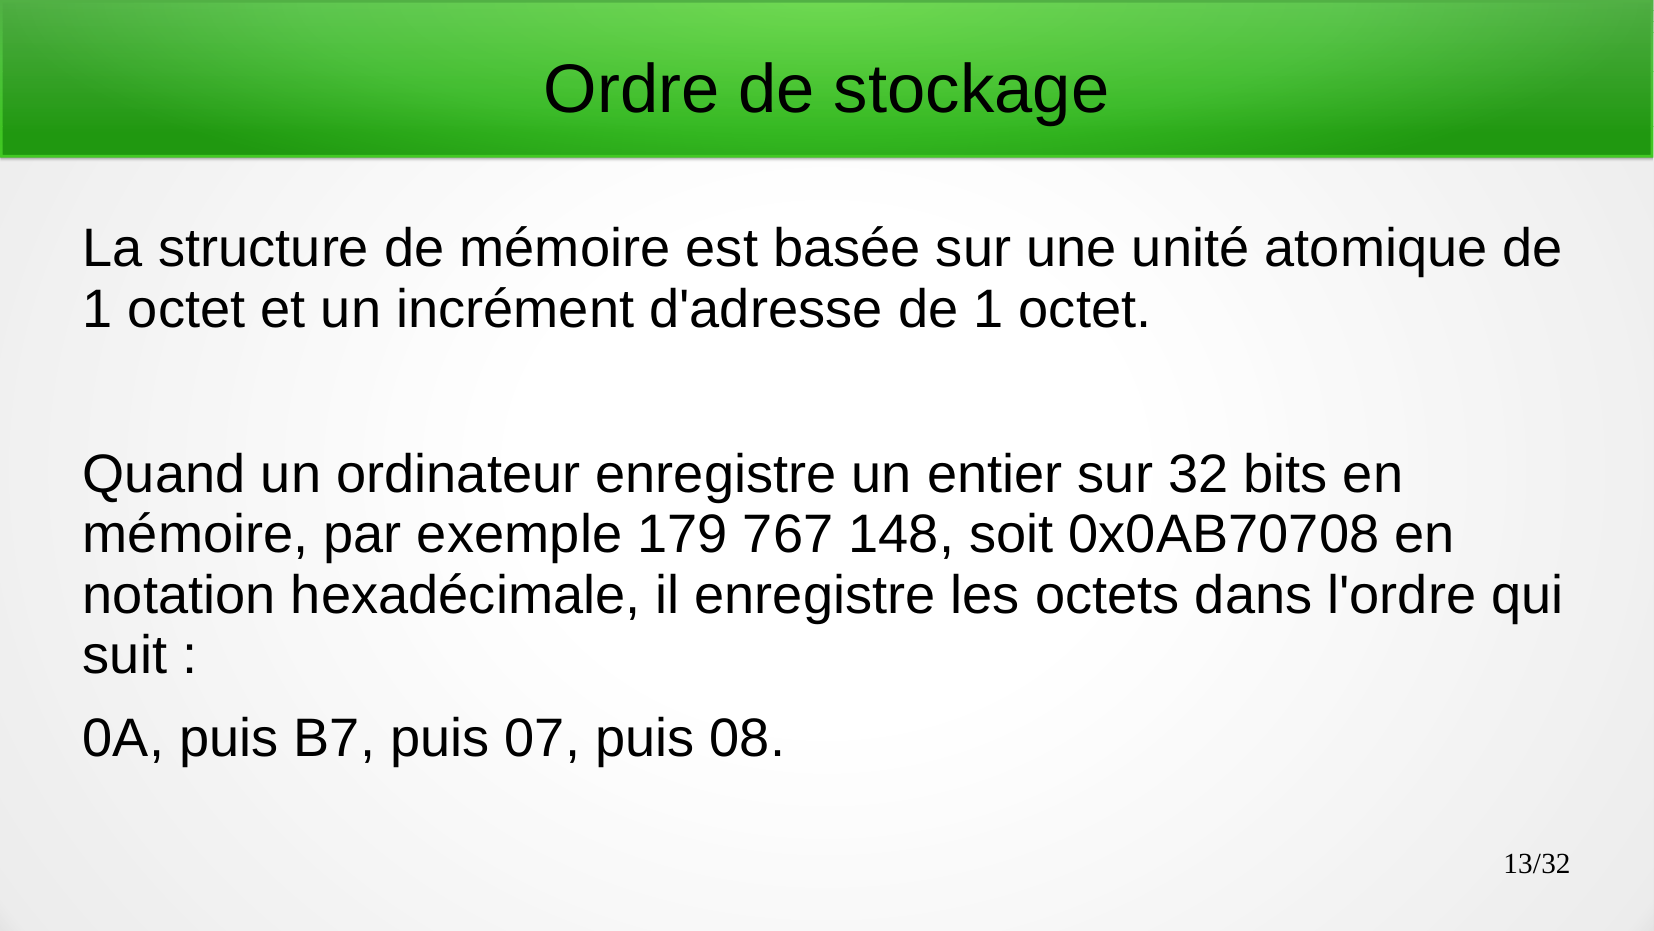

# Ordre de stockage
La structure de mémoire est basée sur une unité atomique de 1 octet et un incrément d'adresse de 1 octet.
Quand un ordinateur enregistre un entier sur 32 bits en mémoire, par exemple 179 767 148, soit 0x0AB70708 en notation hexadécimale, il enregistre les octets dans l'ordre qui suit :
0A, puis B7, puis 07, puis 08.
13